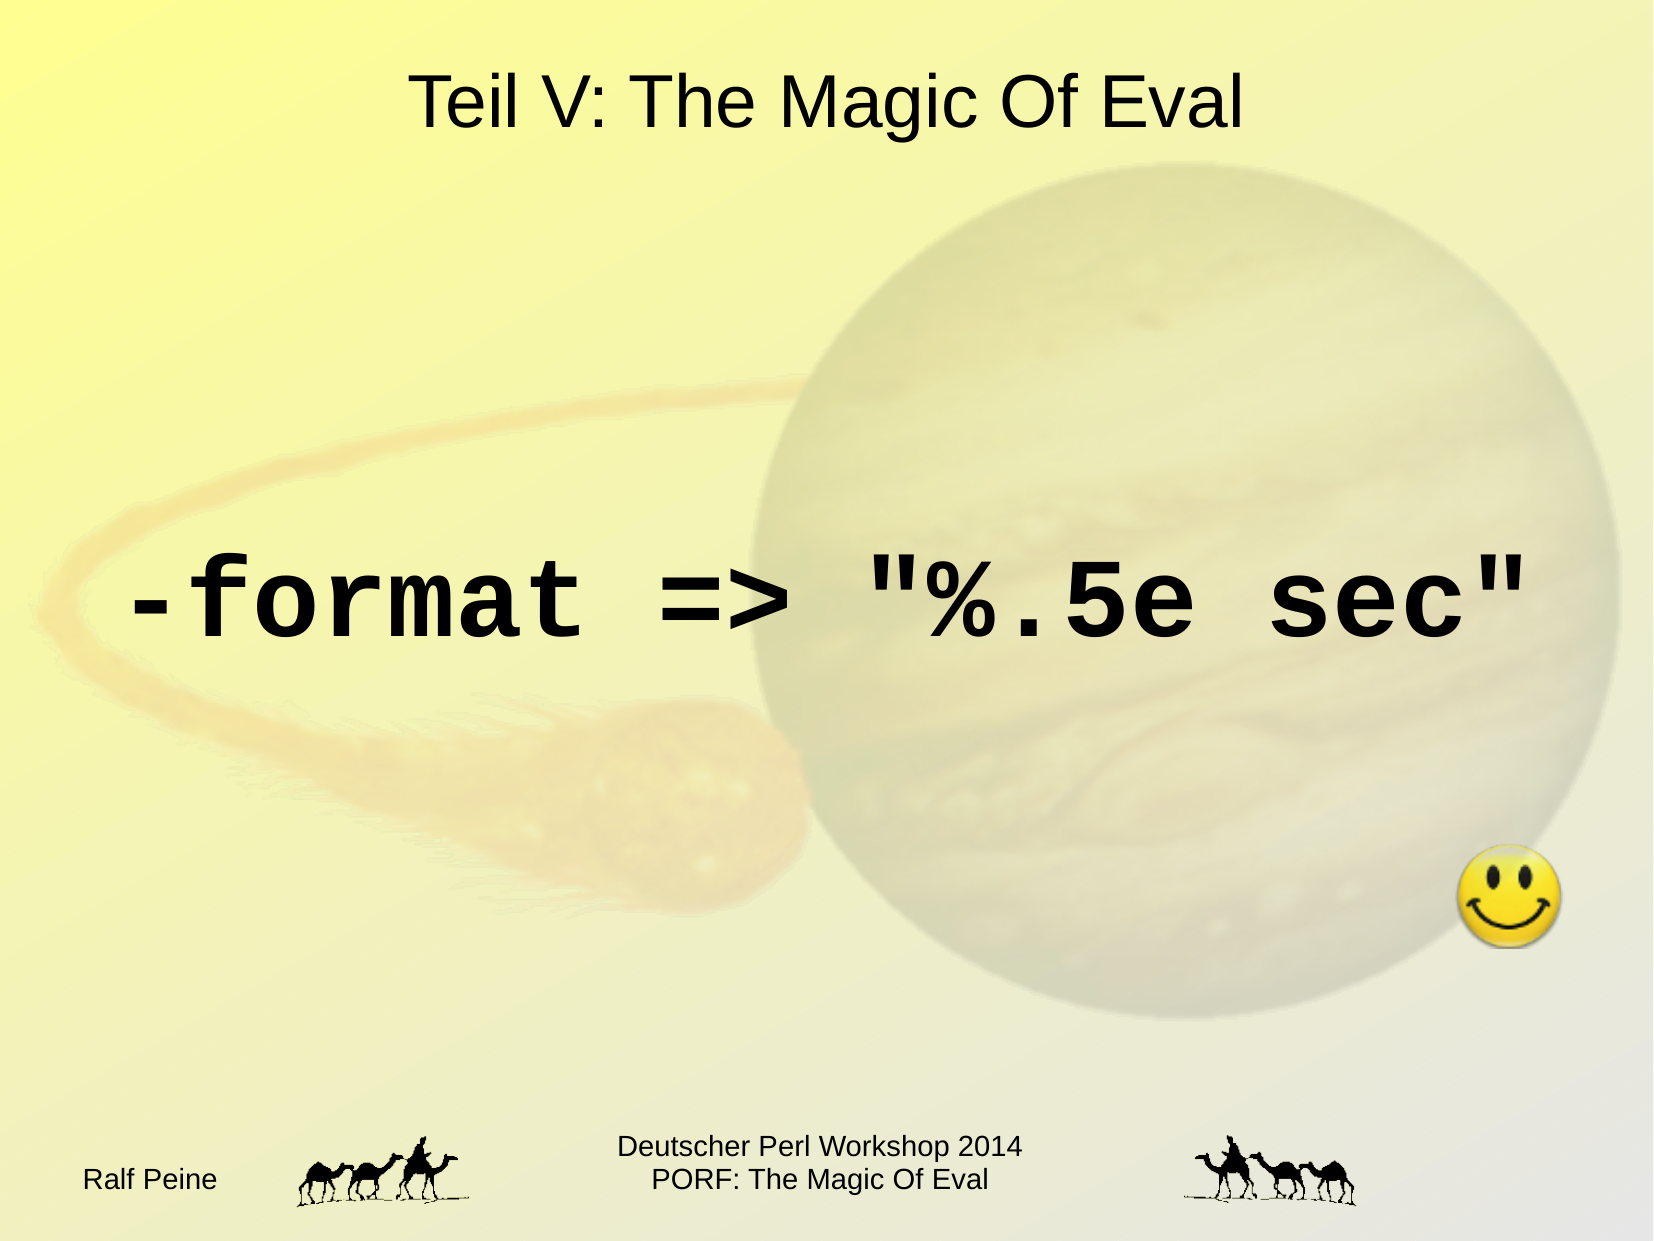

# Teil V: The Magic Of Eval
-format => "%.5e sec"